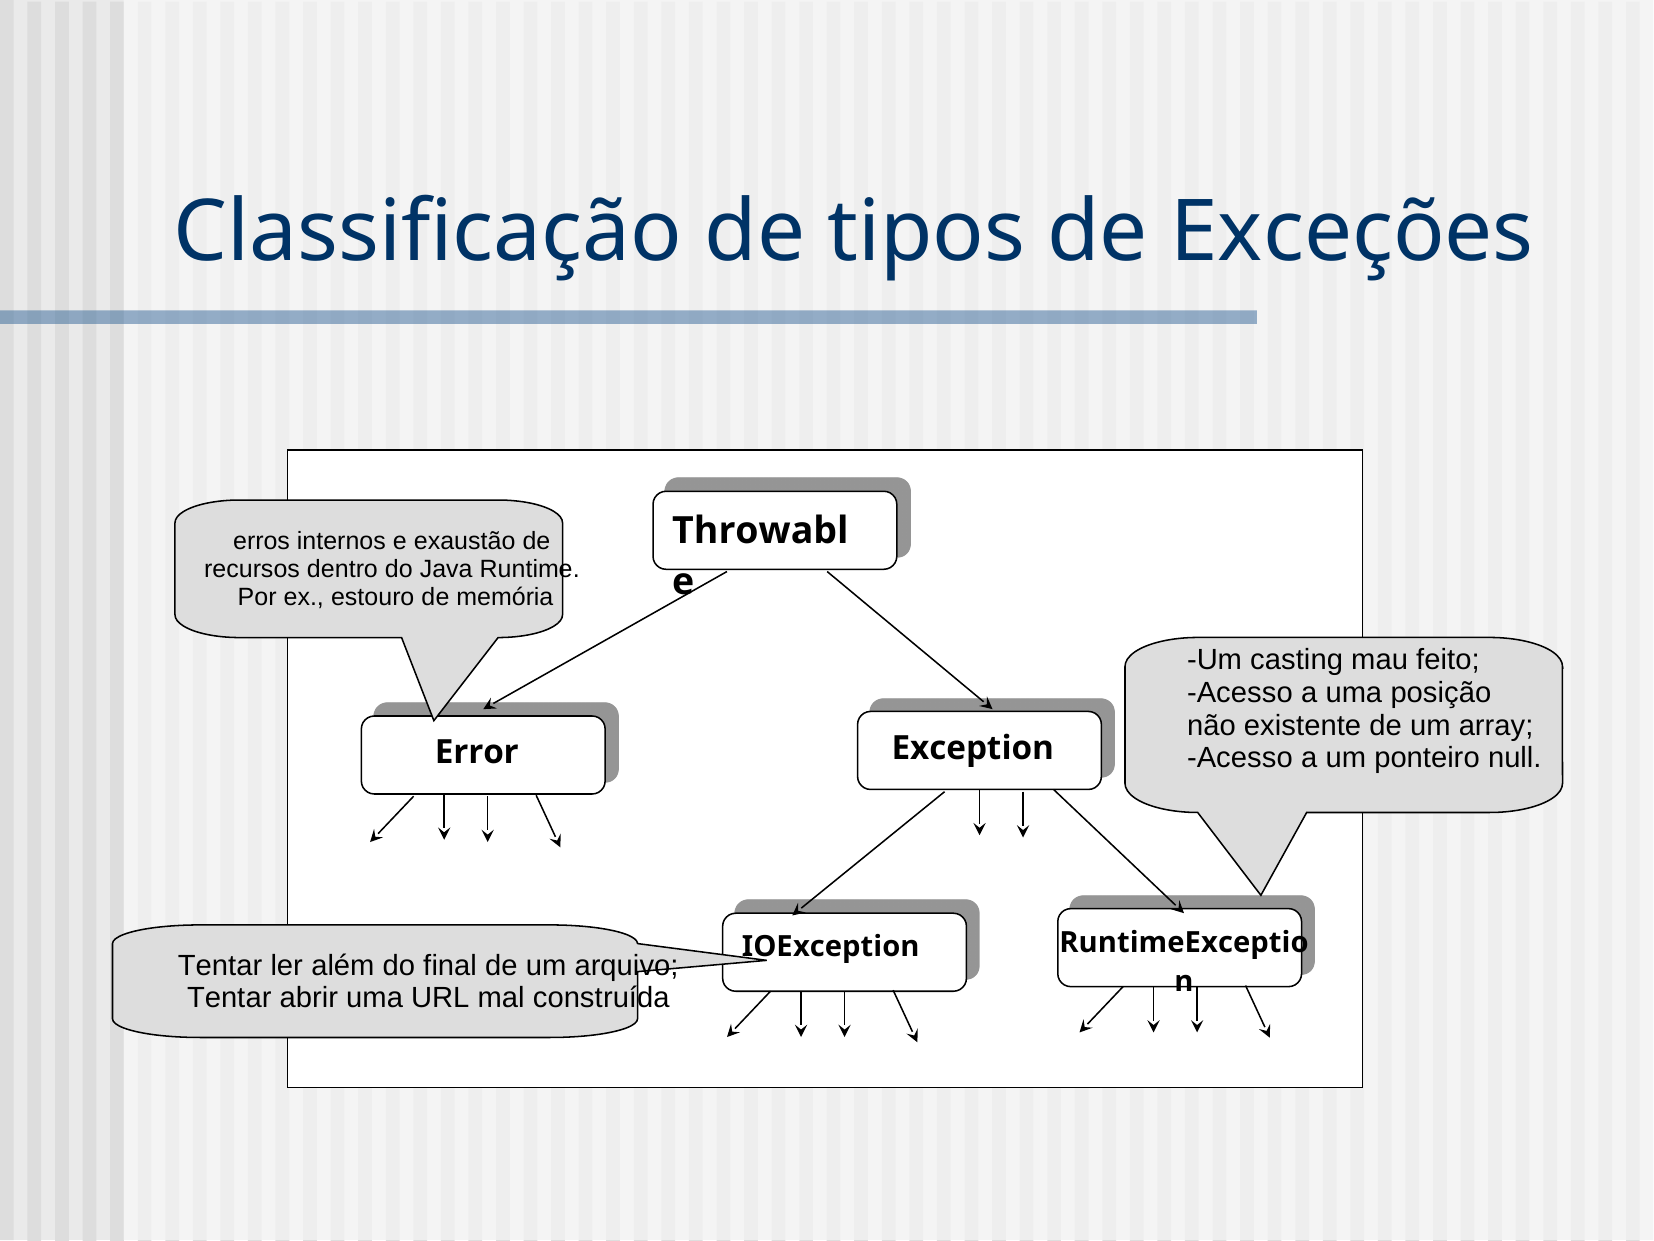

# Classificação de tipos de Exceções
Throwable
Exception
Error
RuntimeException
IOException
erros internos e exaustão de
recursos dentro do Java Runtime.
Por ex., estouro de memória
-Um casting mau feito;
-Acesso a uma posição
não existente de um array;
-Acesso a um ponteiro null.
Tentar ler além do final de um arquivo;
Tentar abrir uma URL mal construída